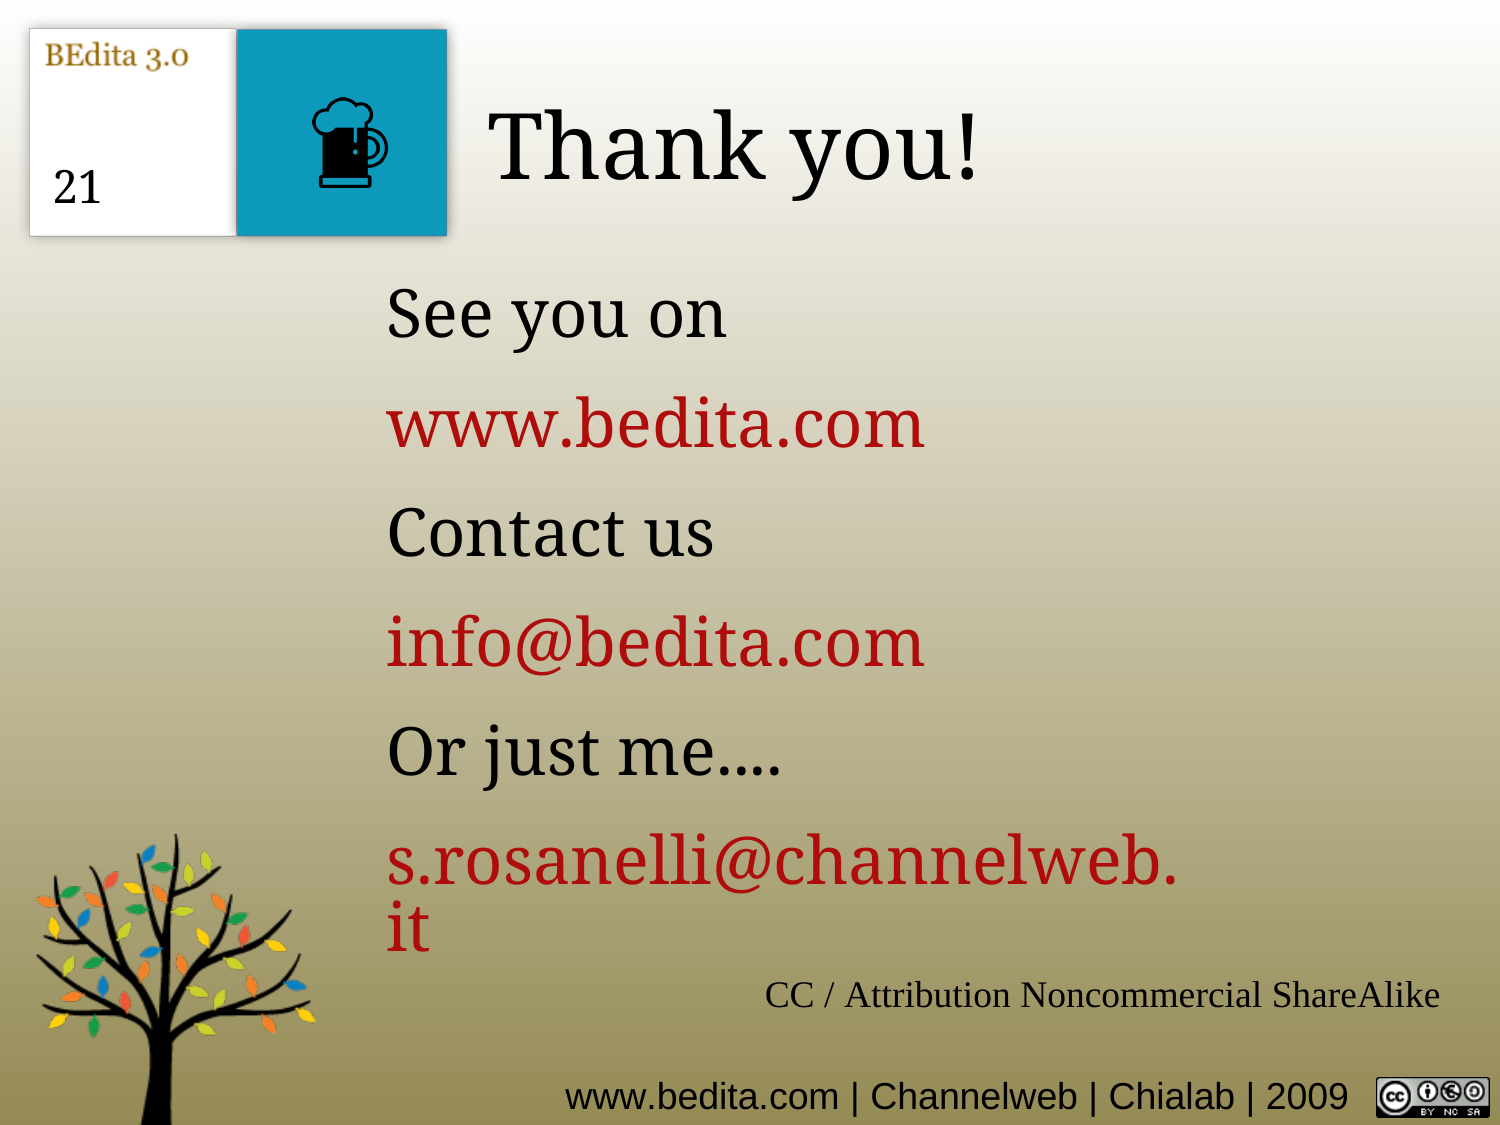

Thank you!
See you on
www.bedita.com
Contact us
info@bedita.com
Or just me....
s.rosanelli@channelweb.it
CC / Attribution Noncommercial ShareAlike
www.bedita.com | Channelweb | Chialab | 2009